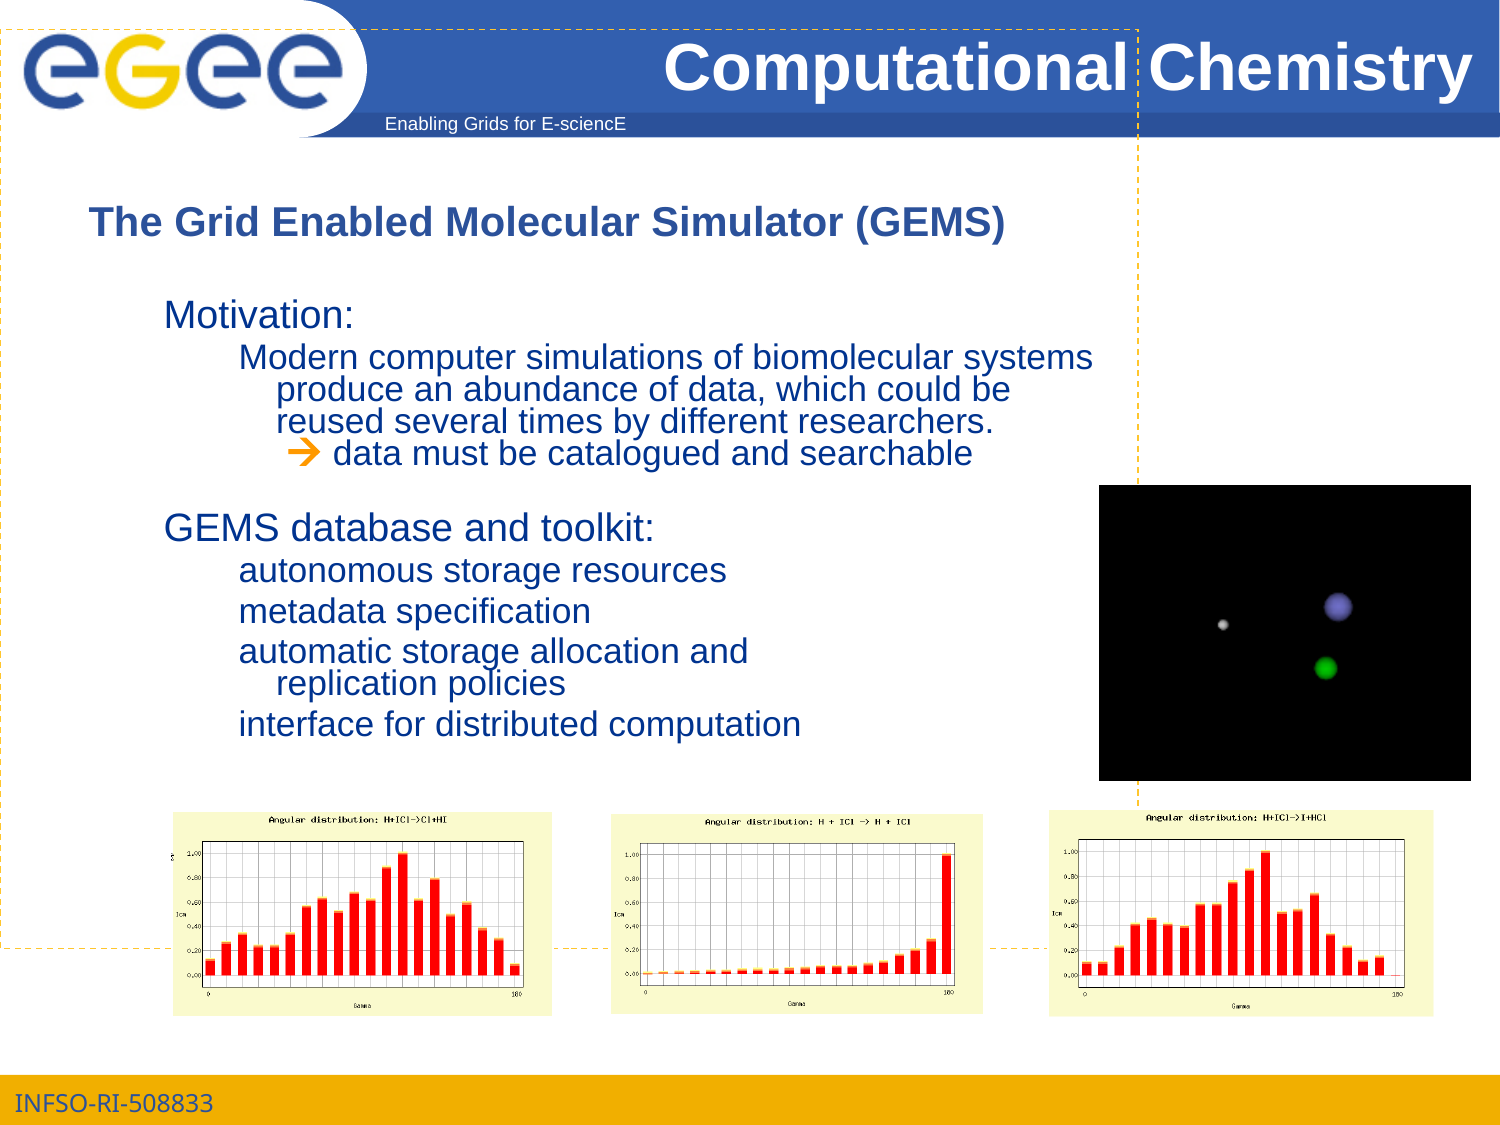

# Computational Chemistry
The Grid Enabled Molecular Simulator (GEMS)
Motivation:
Modern computer simulations of biomolecular systems produce an abundance of data, which could be reused several times by different researchers.
  data must be catalogued and searchable
GEMS database and toolkit:
autonomous storage resources
metadata specification
automatic storage allocation and
replication policies
interface for distributed computation